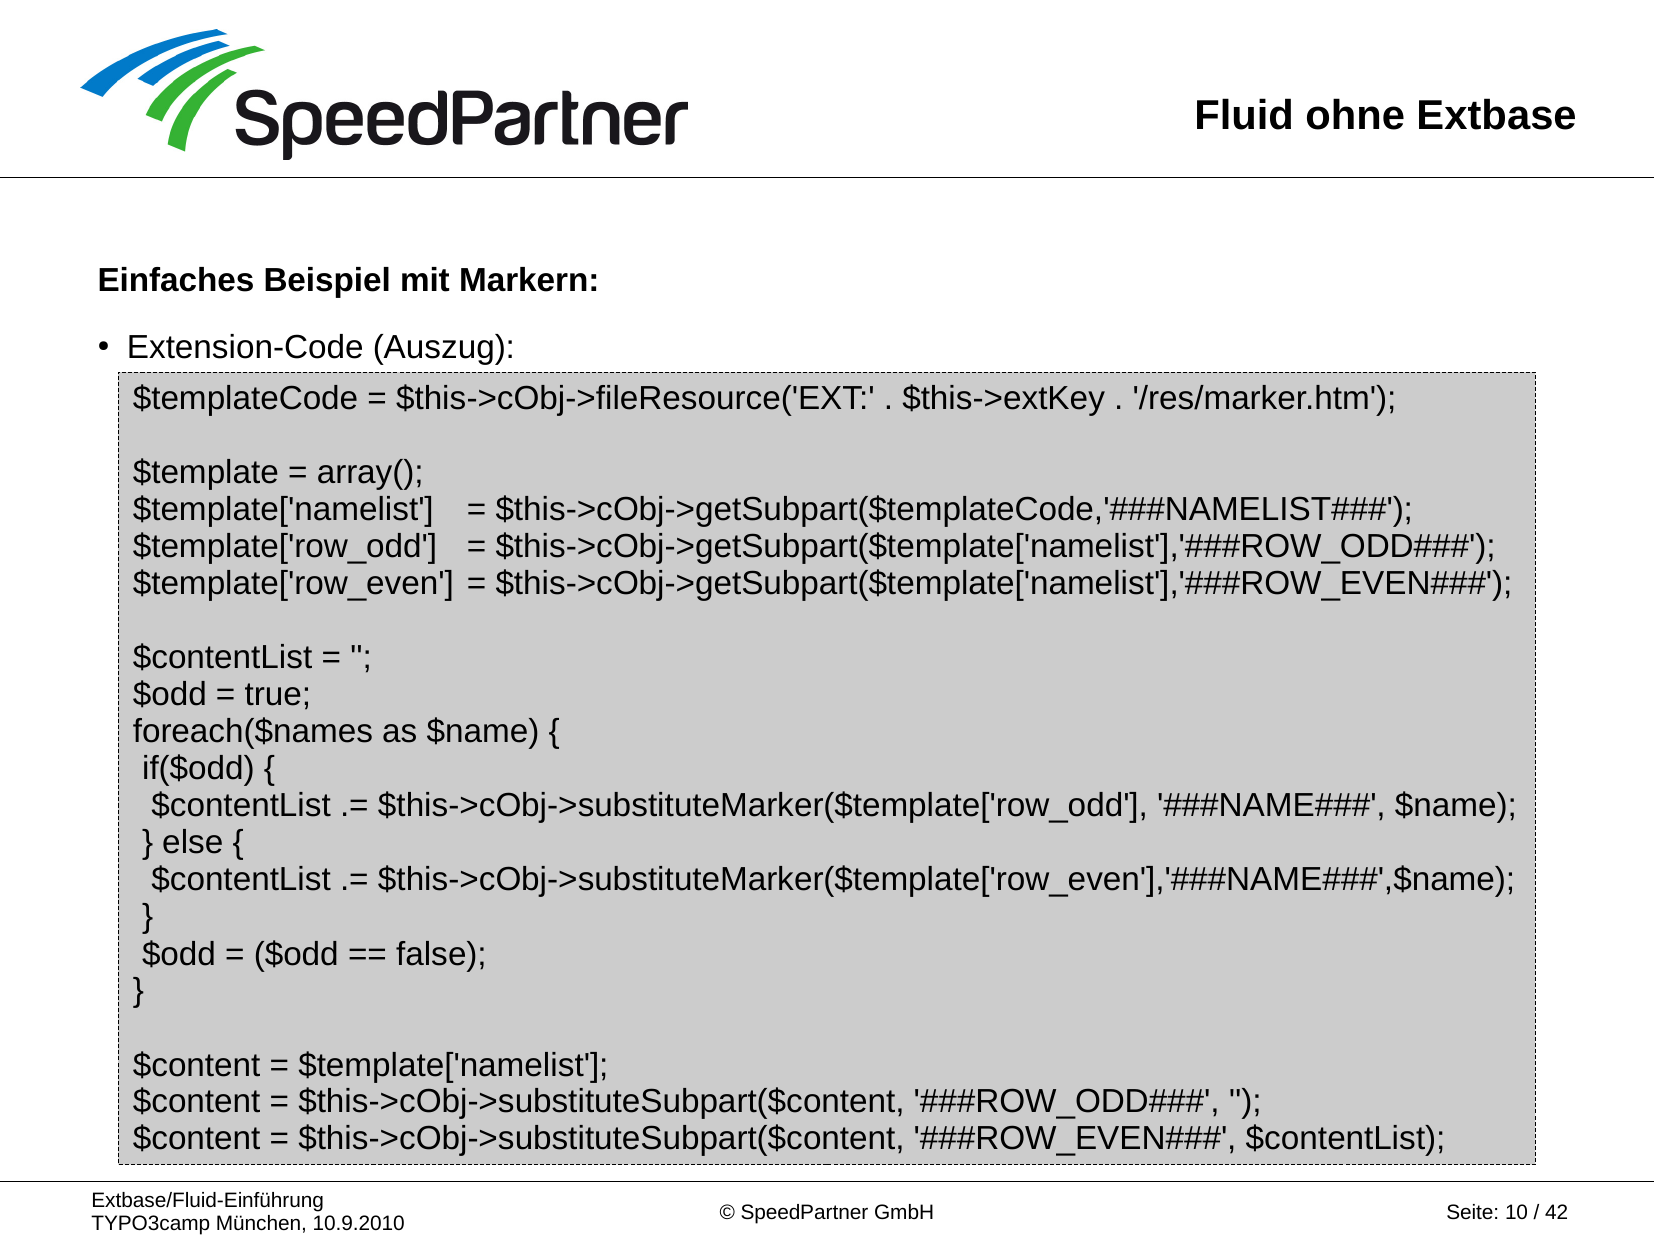

# Fluid ohne Extbase
Einfaches Beispiel mit Markern:
Extension-Code (Auszug):
$templateCode = $this->cObj->fileResource('EXT:' . $this->extKey . '/res/marker.htm');
$template = array();
$template['namelist']	= $this->cObj->getSubpart($templateCode,'###NAMELIST###');
$template['row_odd']	= $this->cObj->getSubpart($template['namelist'],'###ROW_ODD###');
$template['row_even']	= $this->cObj->getSubpart($template['namelist'],'###ROW_EVEN###');
$contentList = '';
$odd = true;
foreach($names as $name) {
 if($odd) {
 $contentList .= $this->cObj->substituteMarker($template['row_odd'], '###NAME###', $name);
 } else {
 $contentList .= $this->cObj->substituteMarker($template['row_even'],'###NAME###',$name);
 }
 $odd = ($odd == false);
}
$content = $template['namelist'];
$content = $this->cObj->substituteSubpart($content, '###ROW_ODD###', '');
$content = $this->cObj->substituteSubpart($content, '###ROW_EVEN###', $contentList);